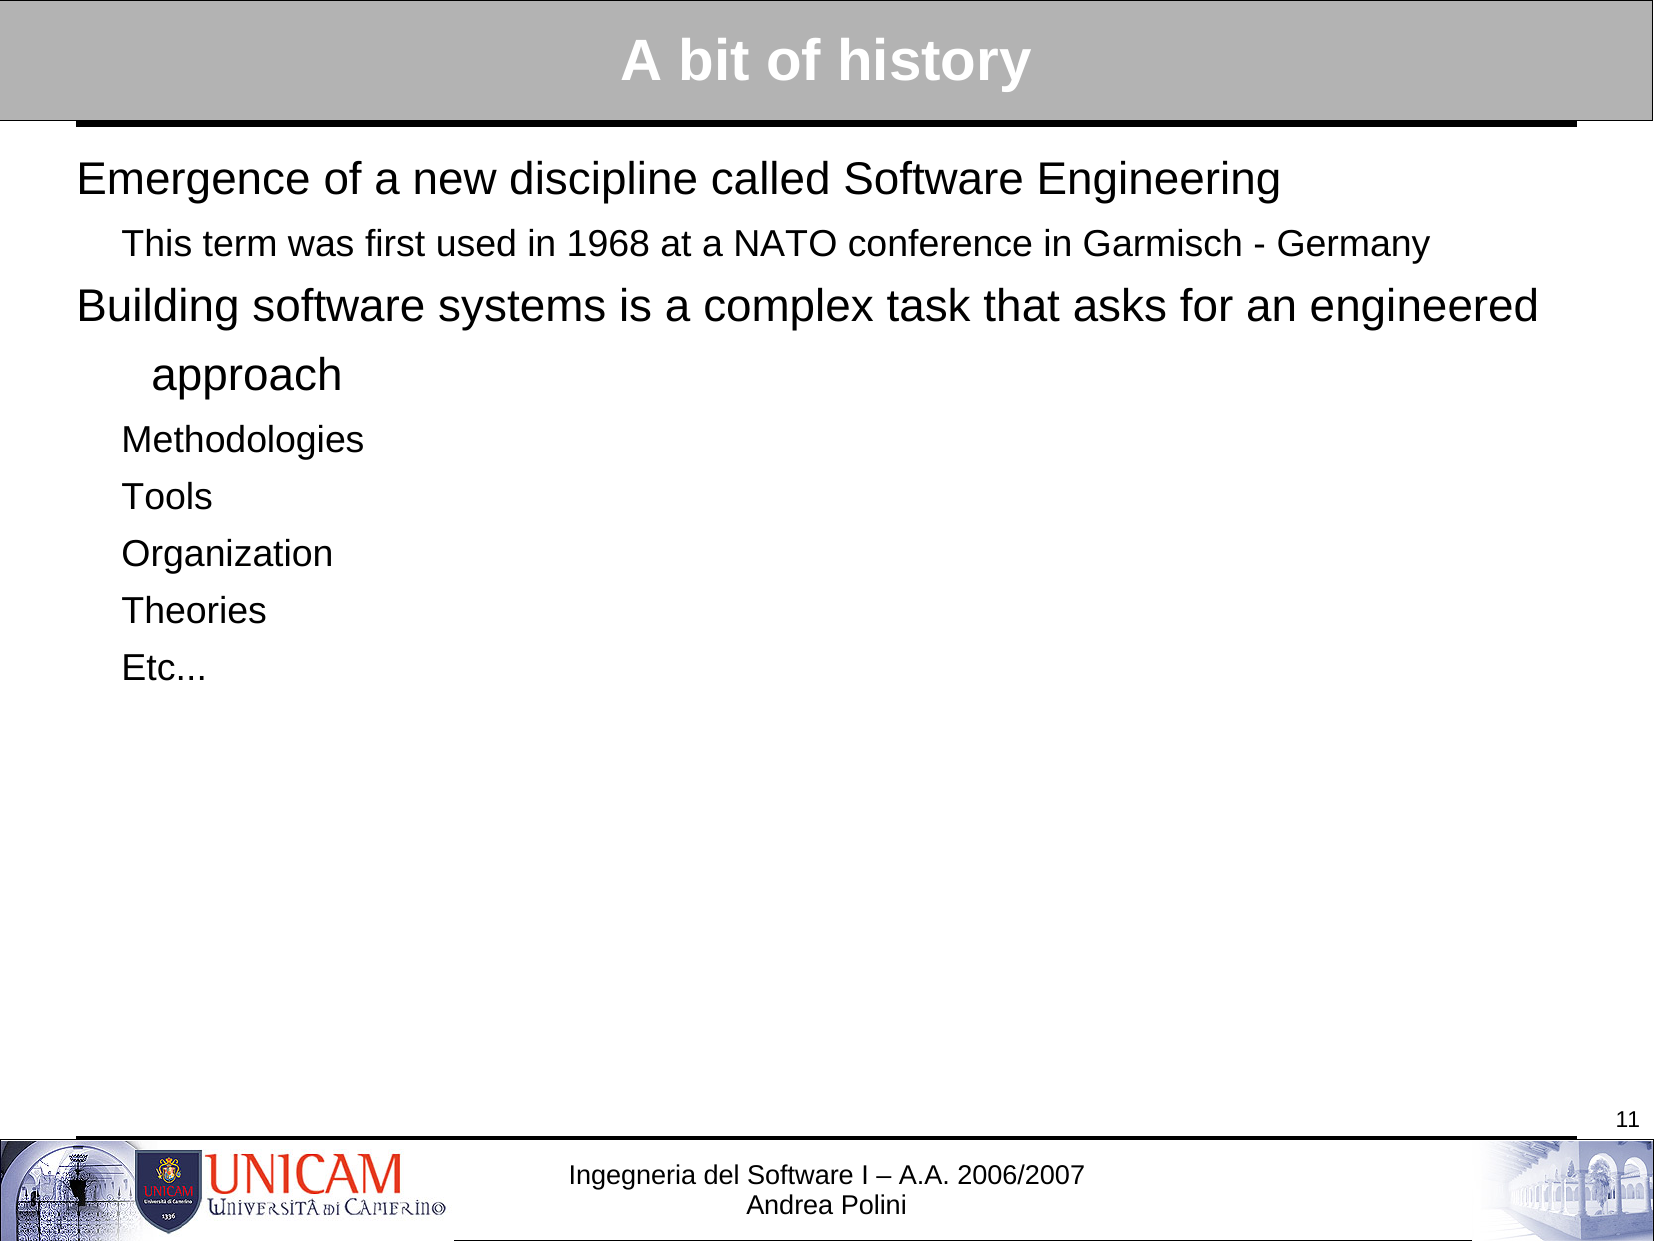

# A bit of history
Emergence of a new discipline called Software Engineering
This term was first used in 1968 at a NATO conference in Garmisch - Germany
Building software systems is a complex task that asks for an engineered approach
Methodologies
Tools
Organization
Theories
Etc...
11